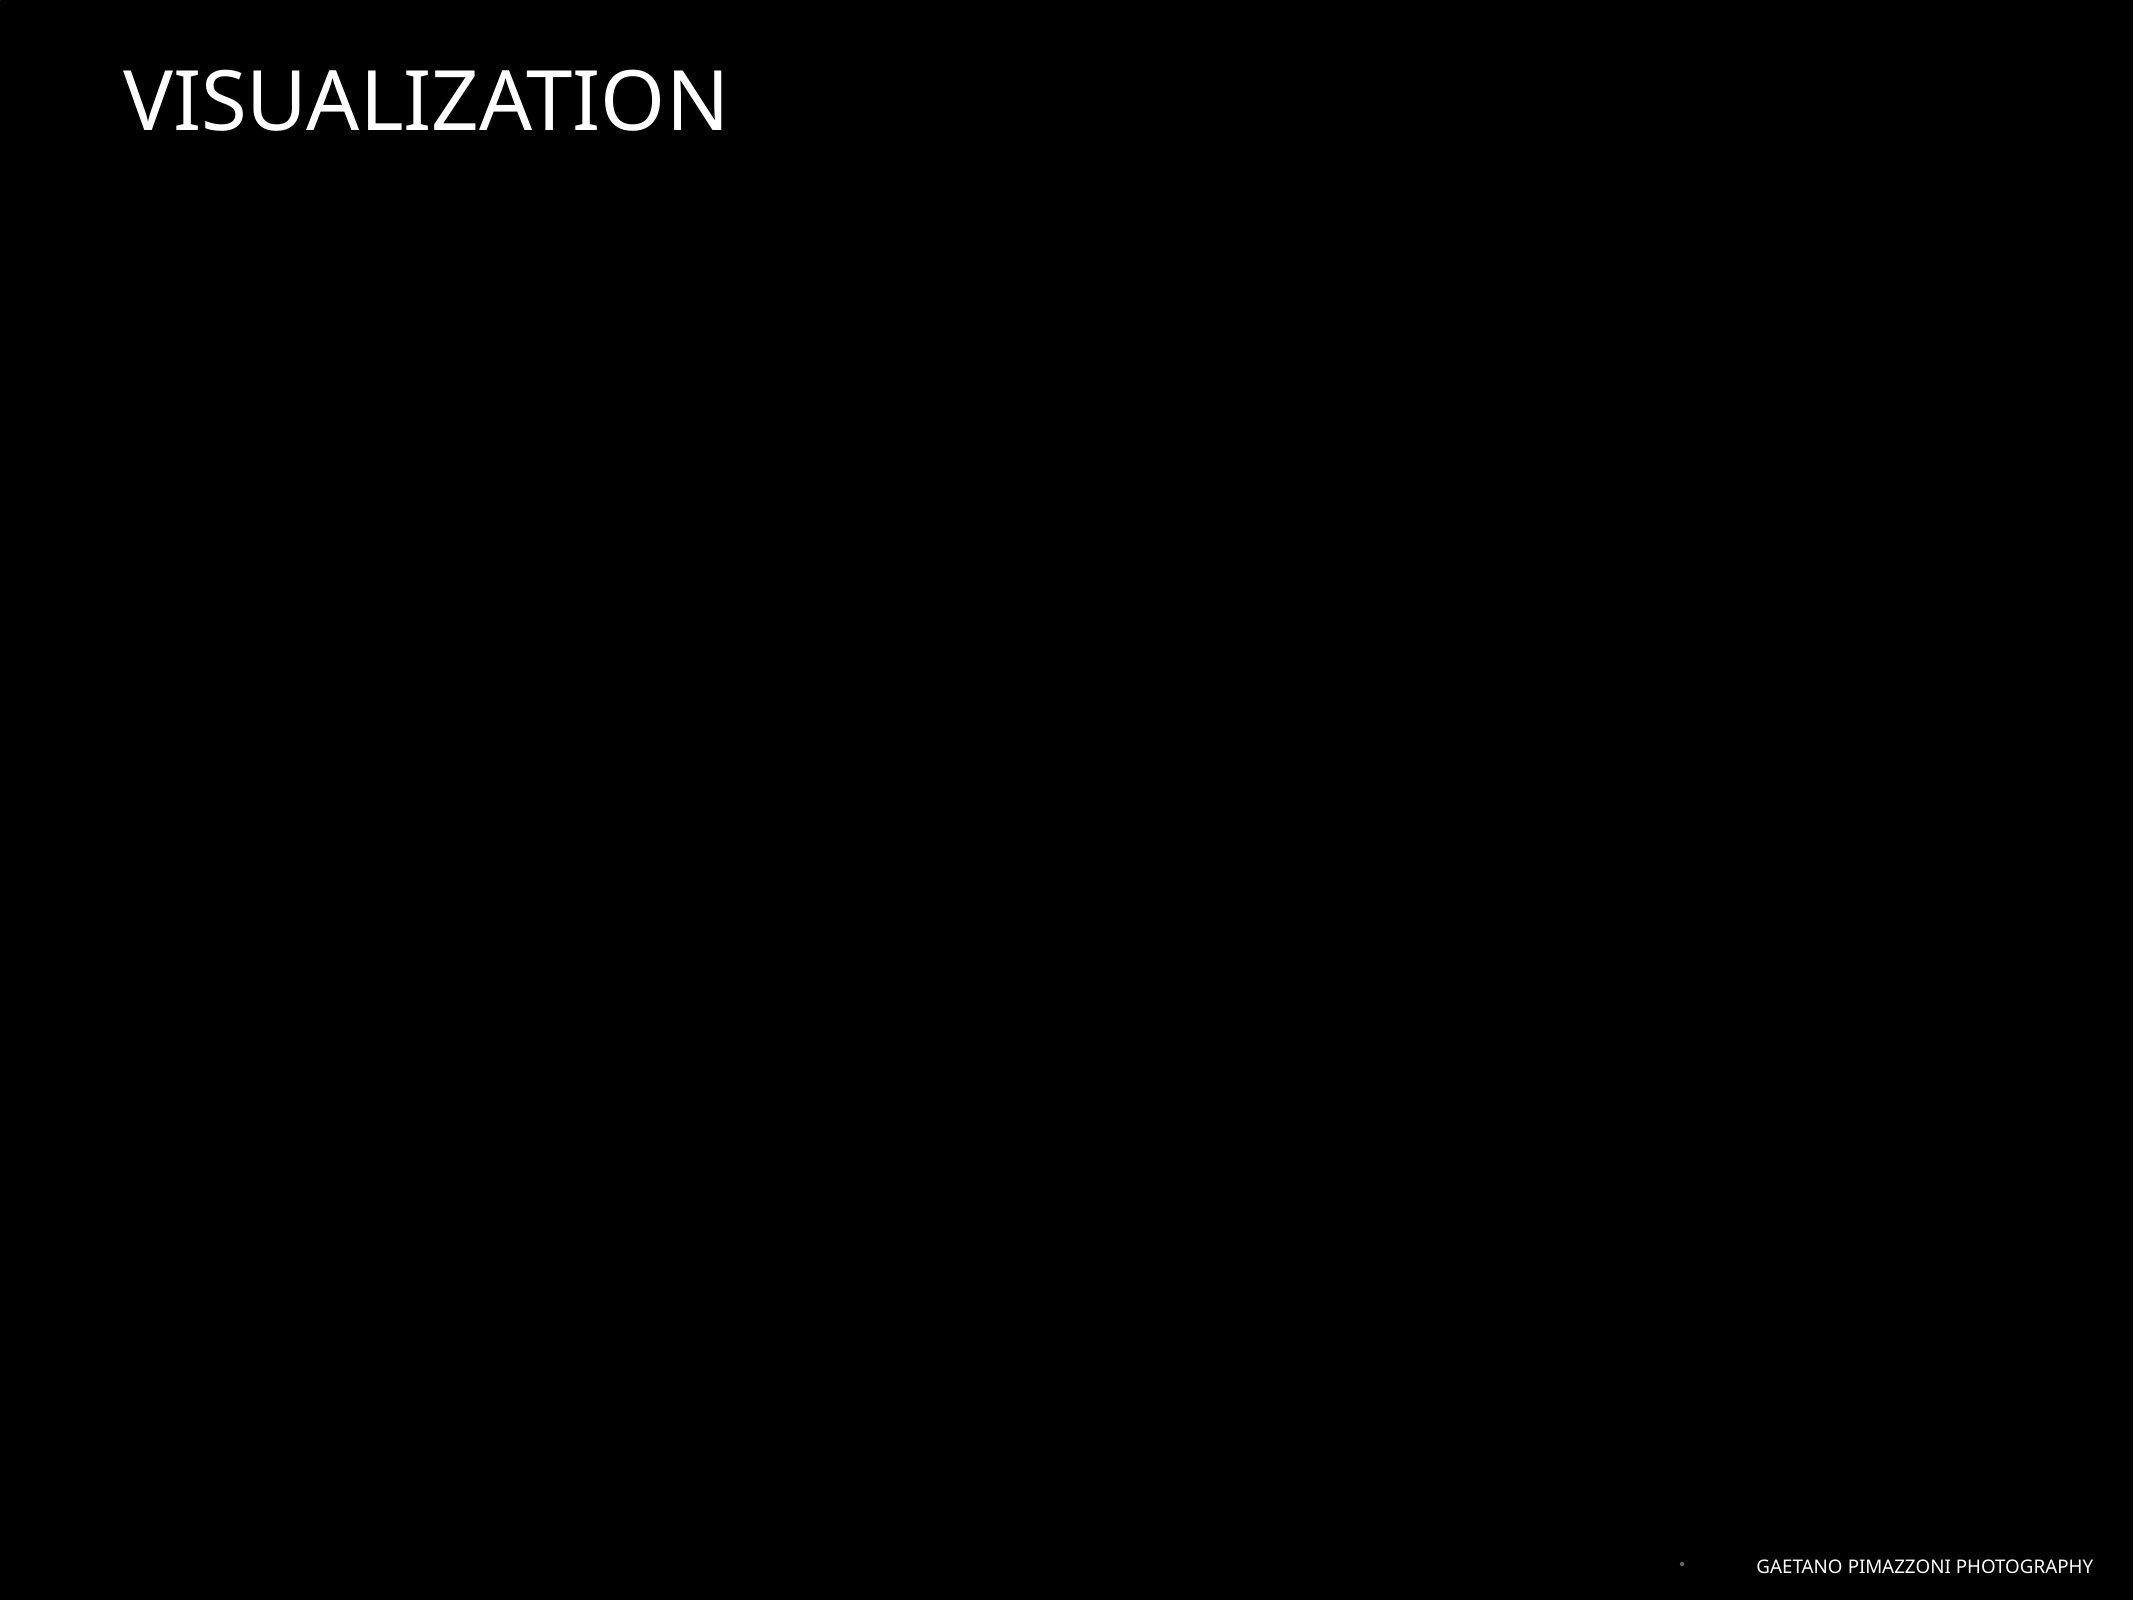

# VISUALIZATION
Be able to see an image in our mind.
To see if it could be food for our dreams.
Visualization needs time to be developed and changes with us.
Visualization is the skill to see how a place will be in different weather conditions, season, etc.
But visualisation is also the ability to see in our mind how the scene will be at the end, photographed and printed.
GAETANO PIMAZZONI PHOTOGRAPHY